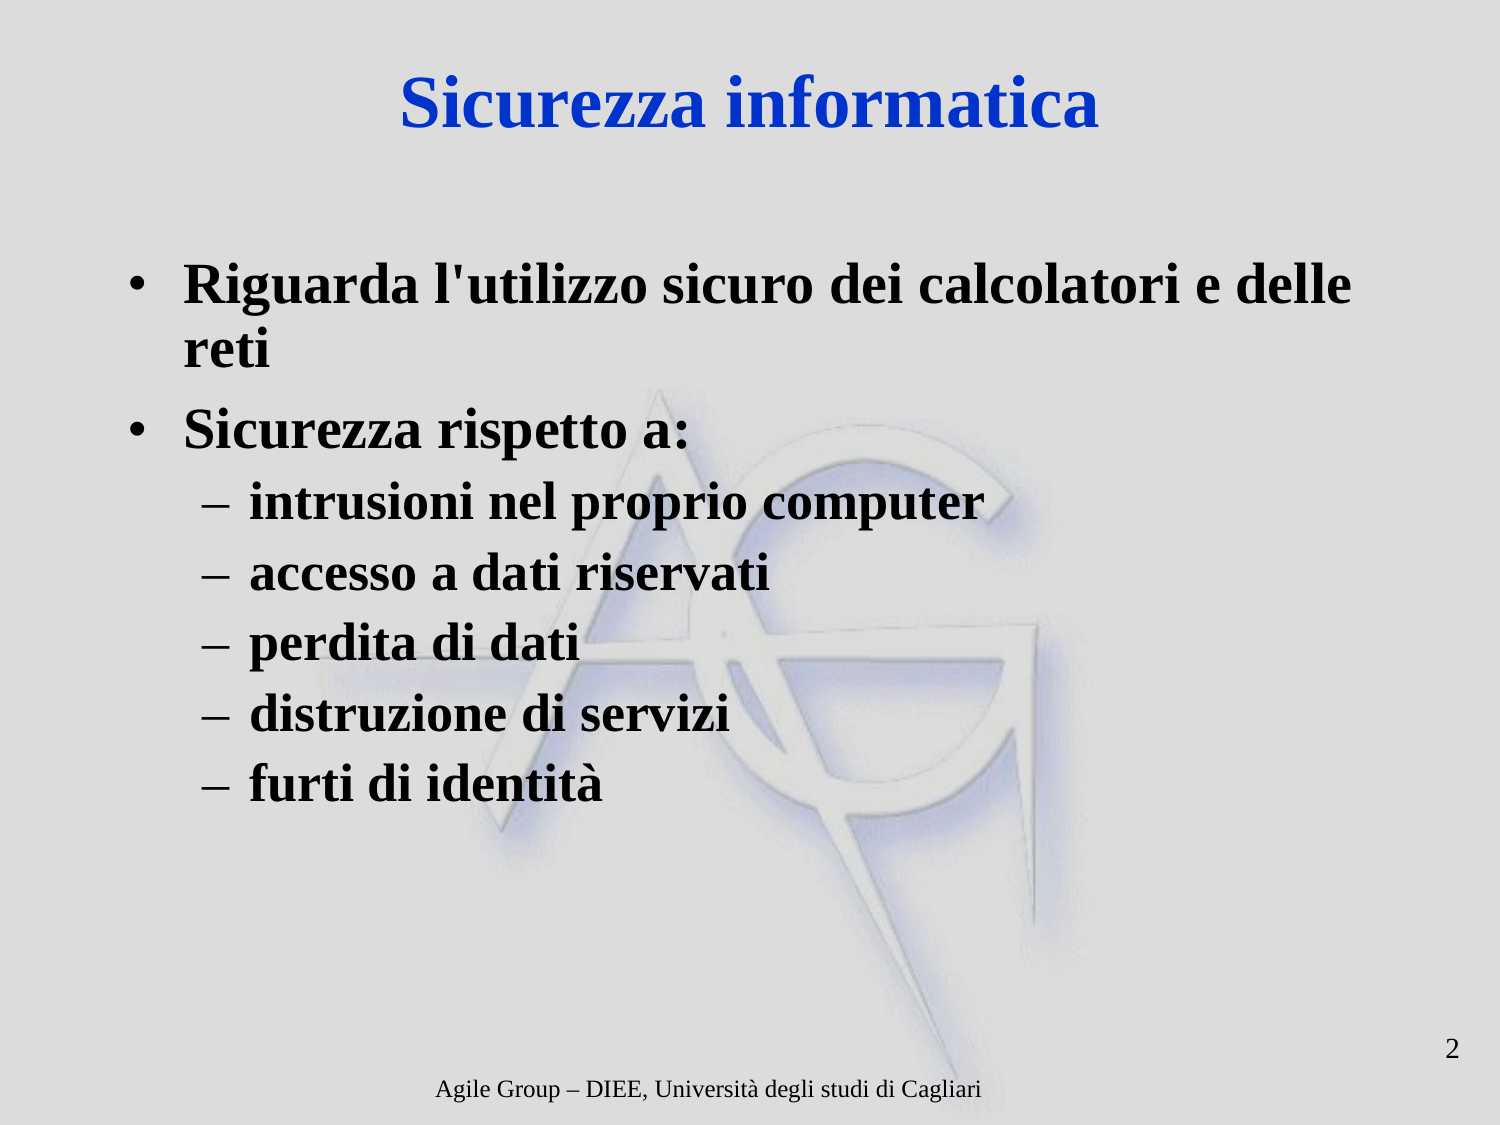

# Sicurezza informatica
Riguarda l'utilizzo sicuro dei calcolatori e delle reti
Sicurezza rispetto a:
intrusioni nel proprio computer
accesso a dati riservati
perdita di dati
distruzione di servizi
furti di identità
2